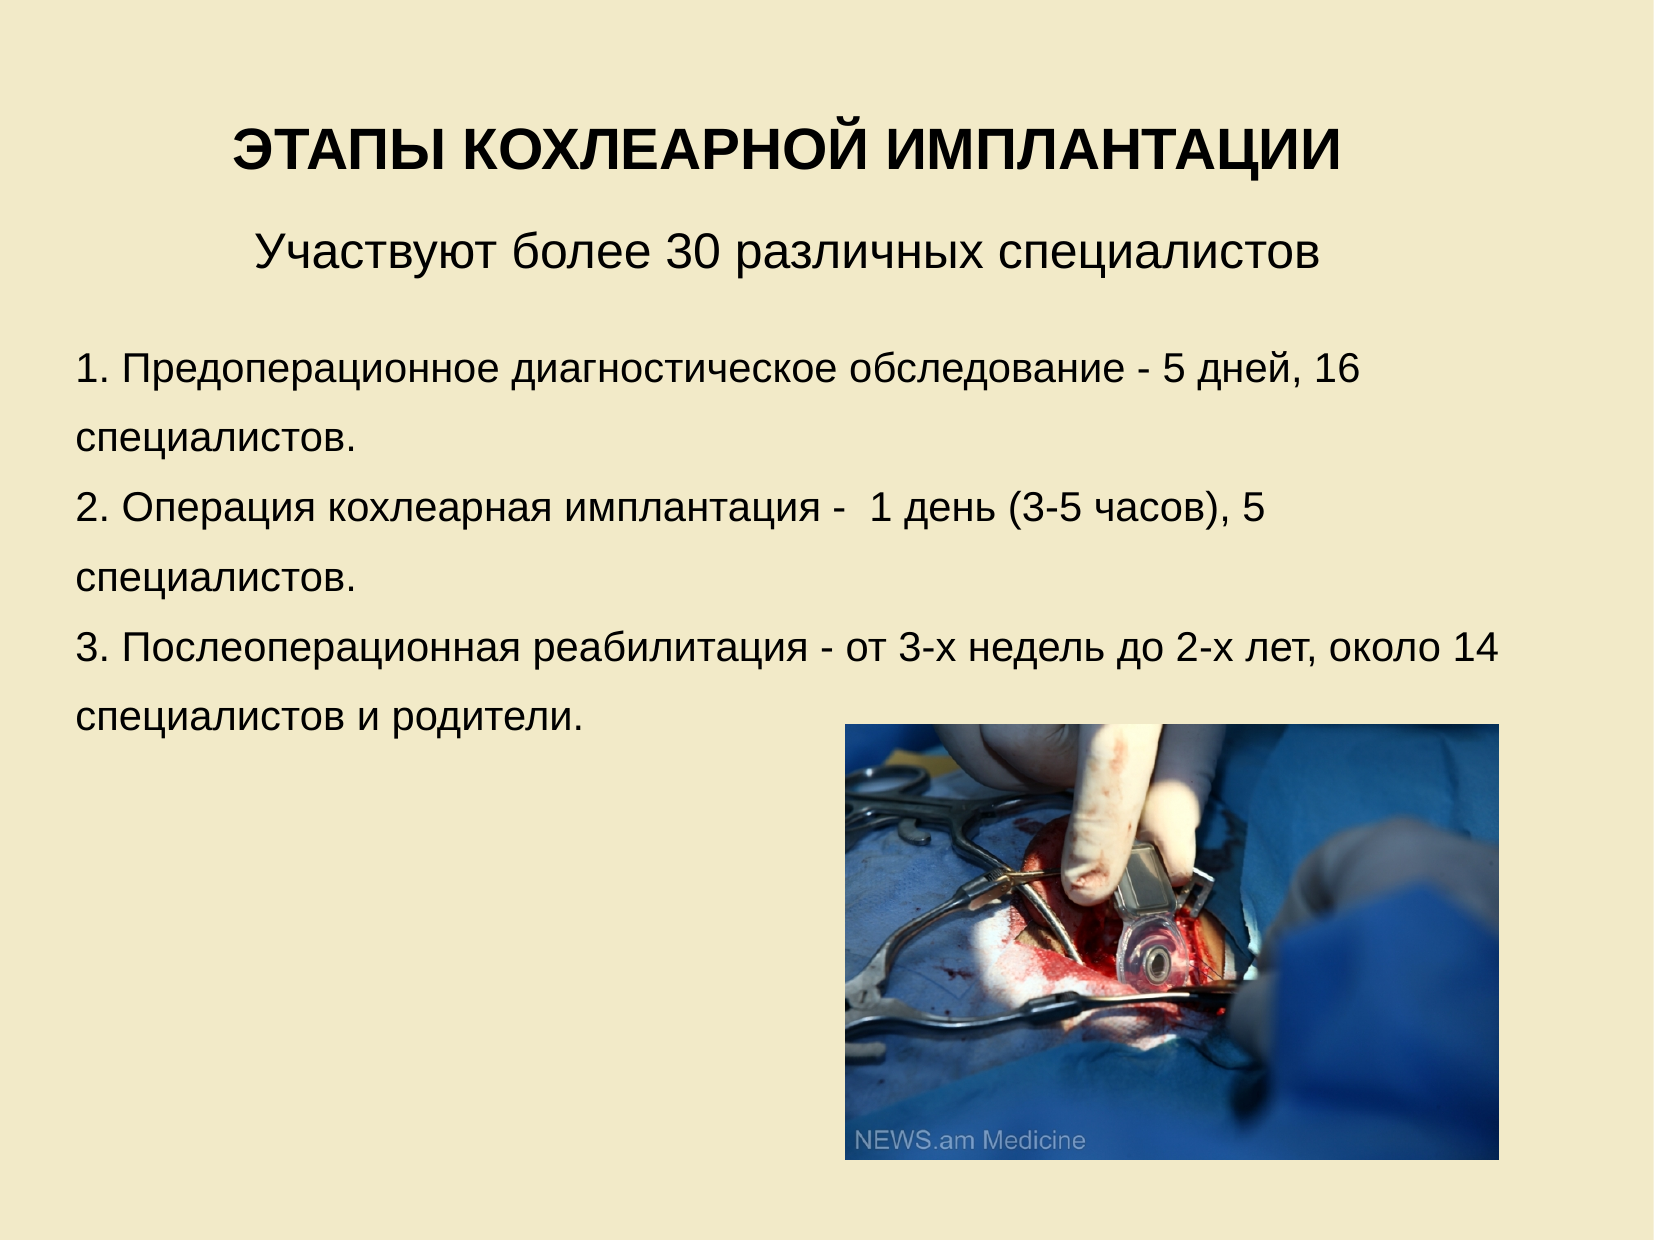

ЭТАПЫ КОХЛЕАРНОЙ ИМПЛАНТАЦИИ
Участвуют более 30 различных специалистов
1. Предоперационное диагностическое обследование - 5 дней, 16 специалистов.
2. Операция кохлеарная имплантация - 1 день (3-5 часов), 5 специалистов.
3. Послеоперационная реабилитация - от 3-х недель до 2-х лет, около 14 специалистов и родители.